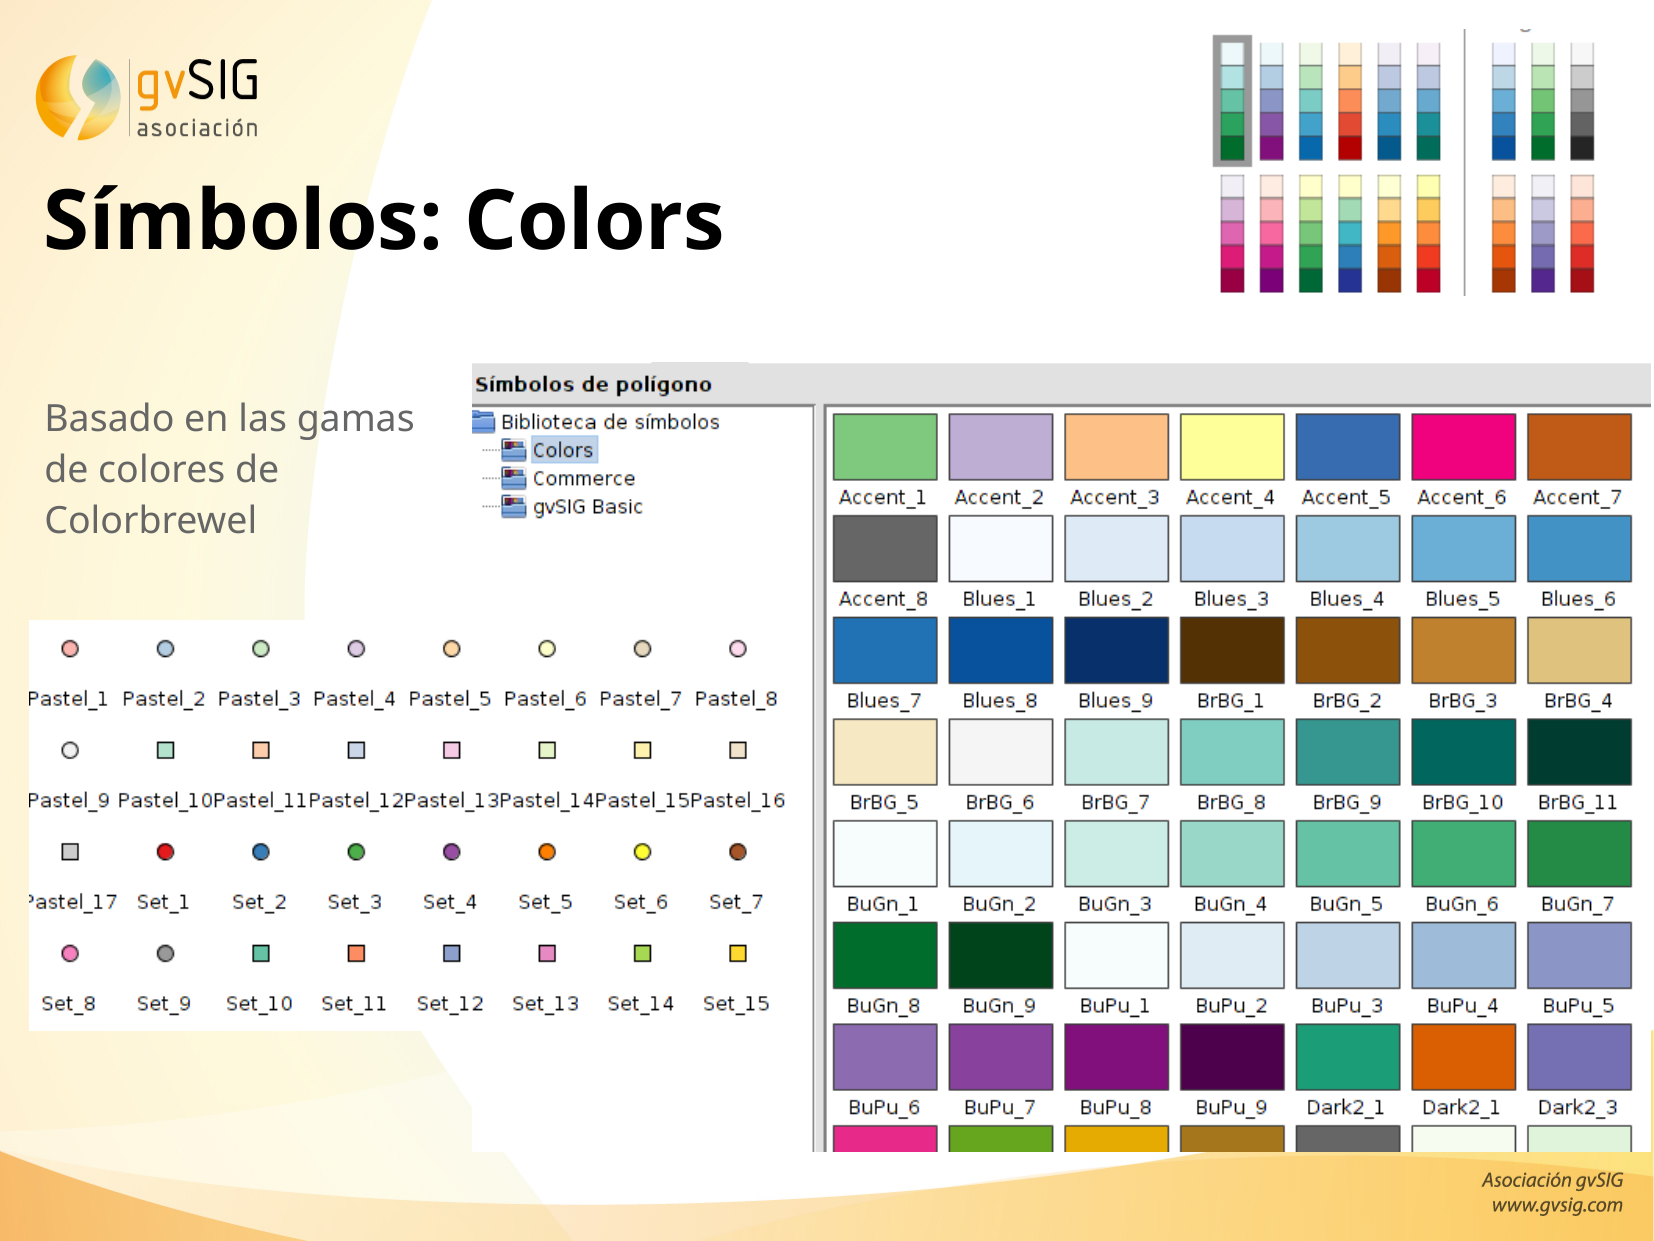

# Símbolos: Colors
Basado en las gamas de colores de Colorbrewel